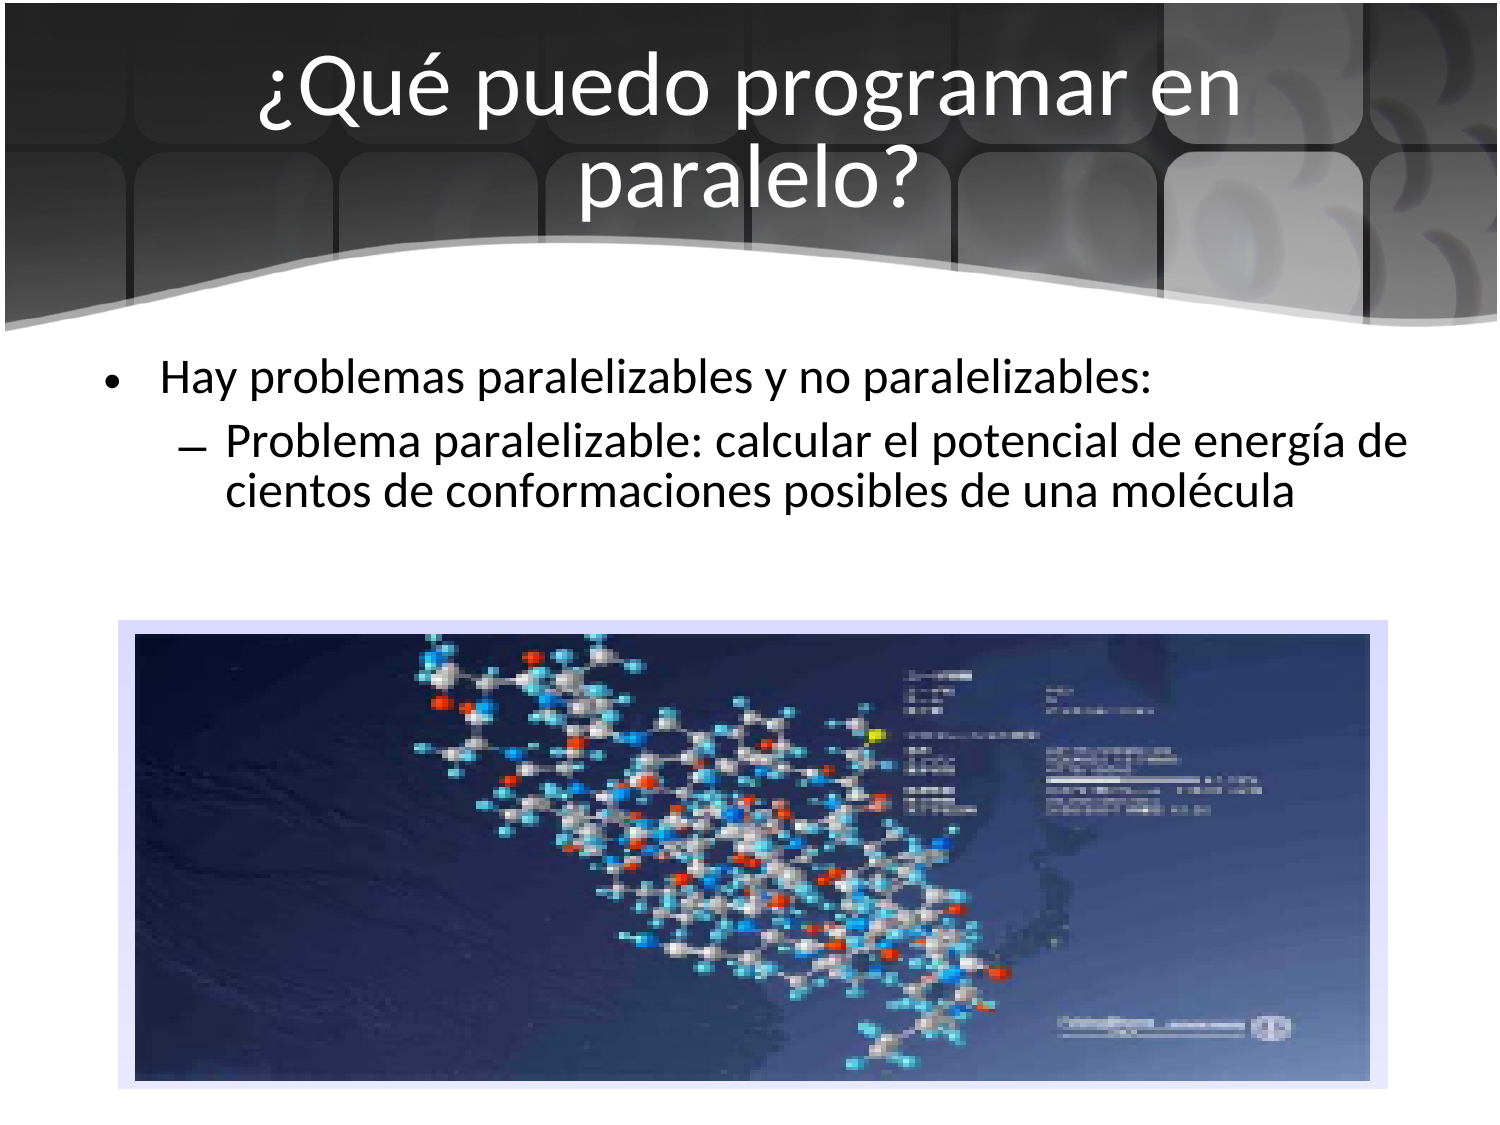

# ¿Qué puedo programar en paralelo?
Hay problemas paralelizables y no paralelizables:
Problema paralelizable: calcular el potencial de energía de cientos de conformaciones posibles de una molécula